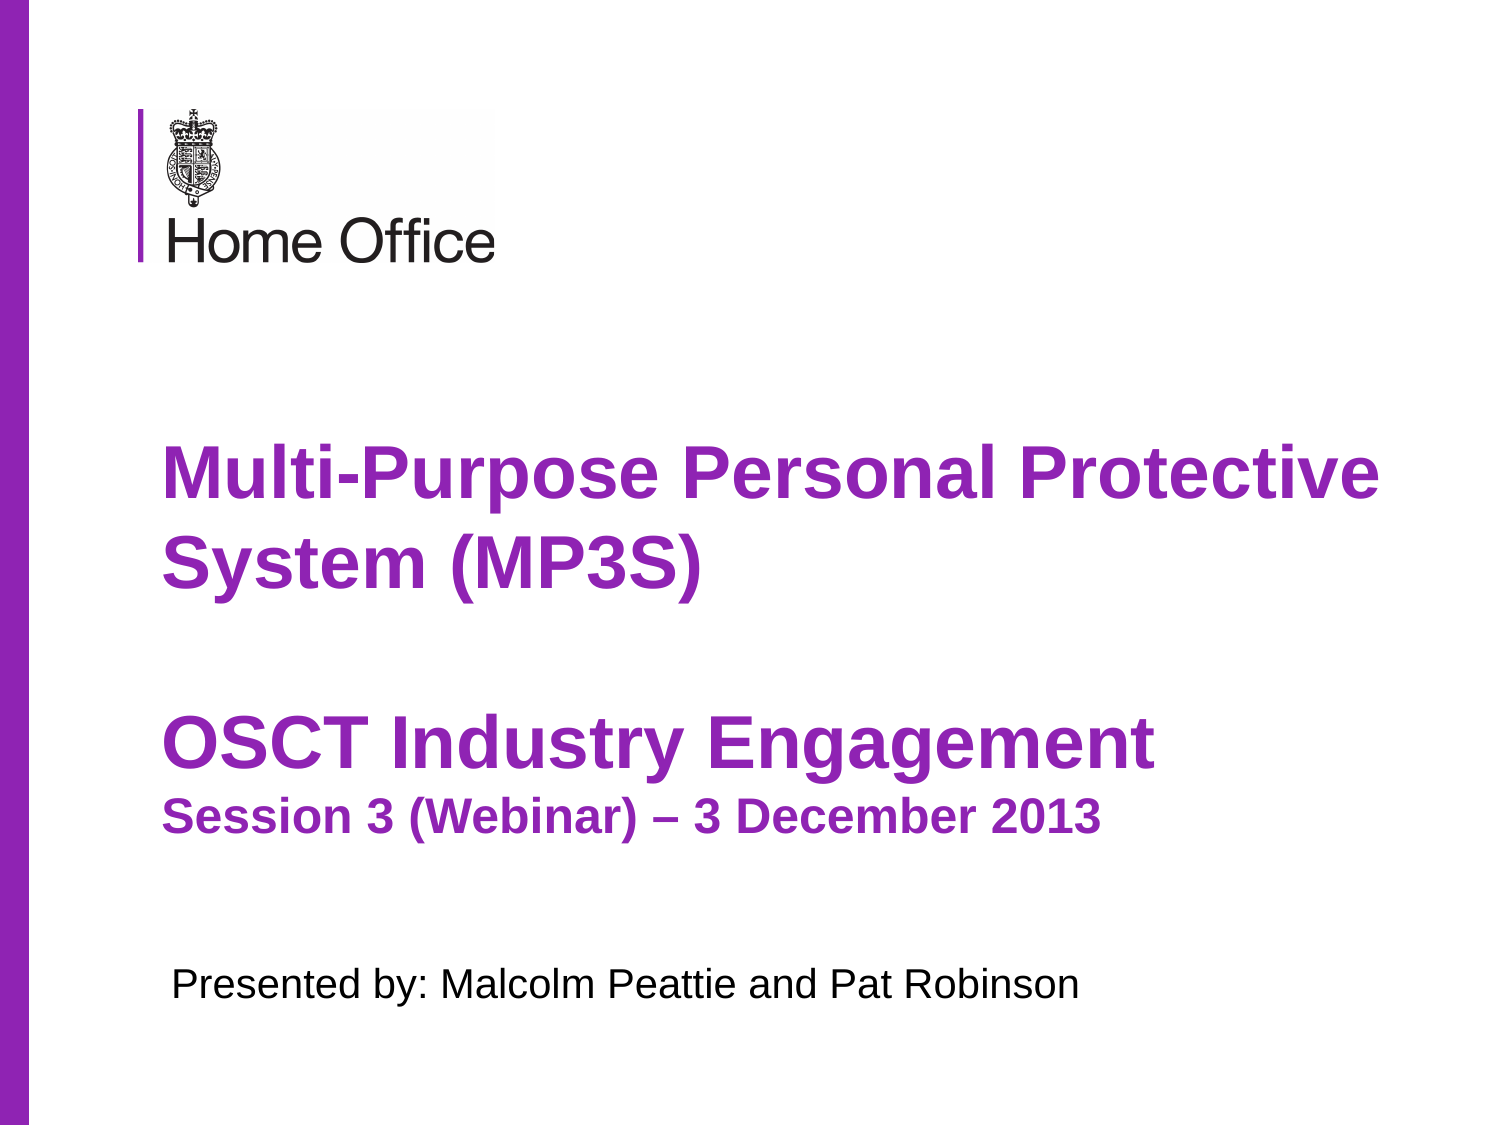

# Multi-Purpose Personal Protective System (MP3S) OSCT Industry Engagement Session 3 (Webinar) – 3 December 2013
Presented by: Malcolm Peattie and Pat Robinson